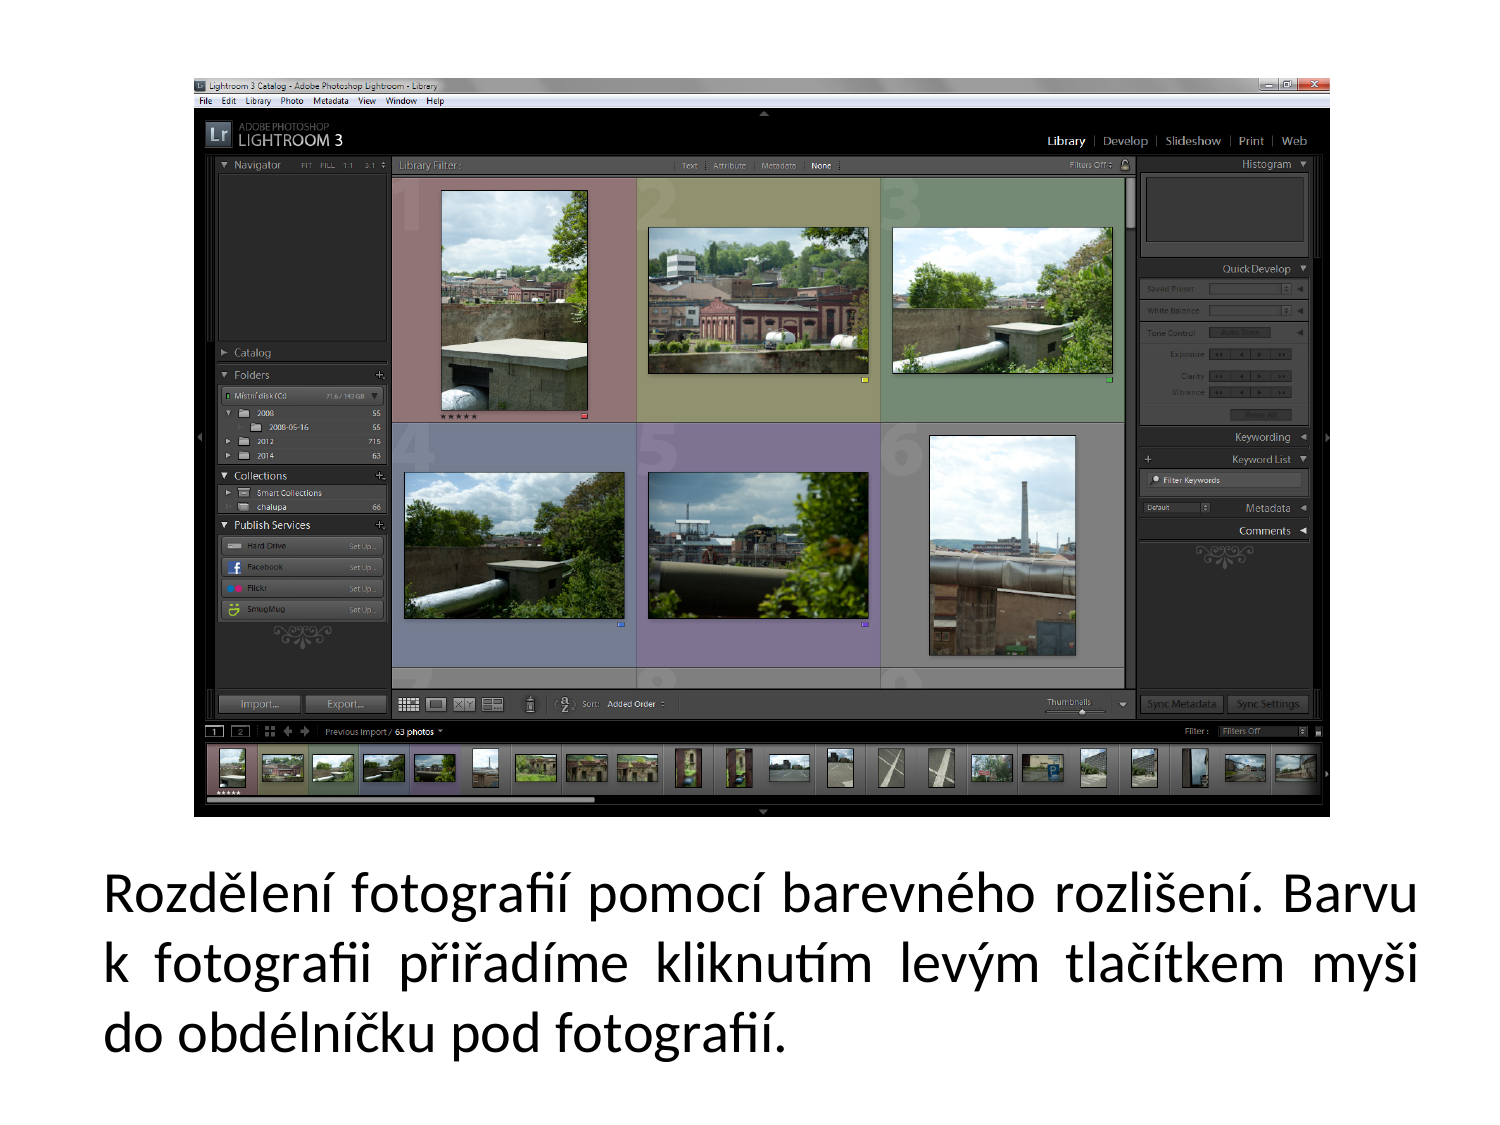

Rozdělení fotografií pomocí barevného rozlišení. Barvu k fotografii přiřadíme kliknutím levým tlačítkem myši do obdélníčku pod fotografií.